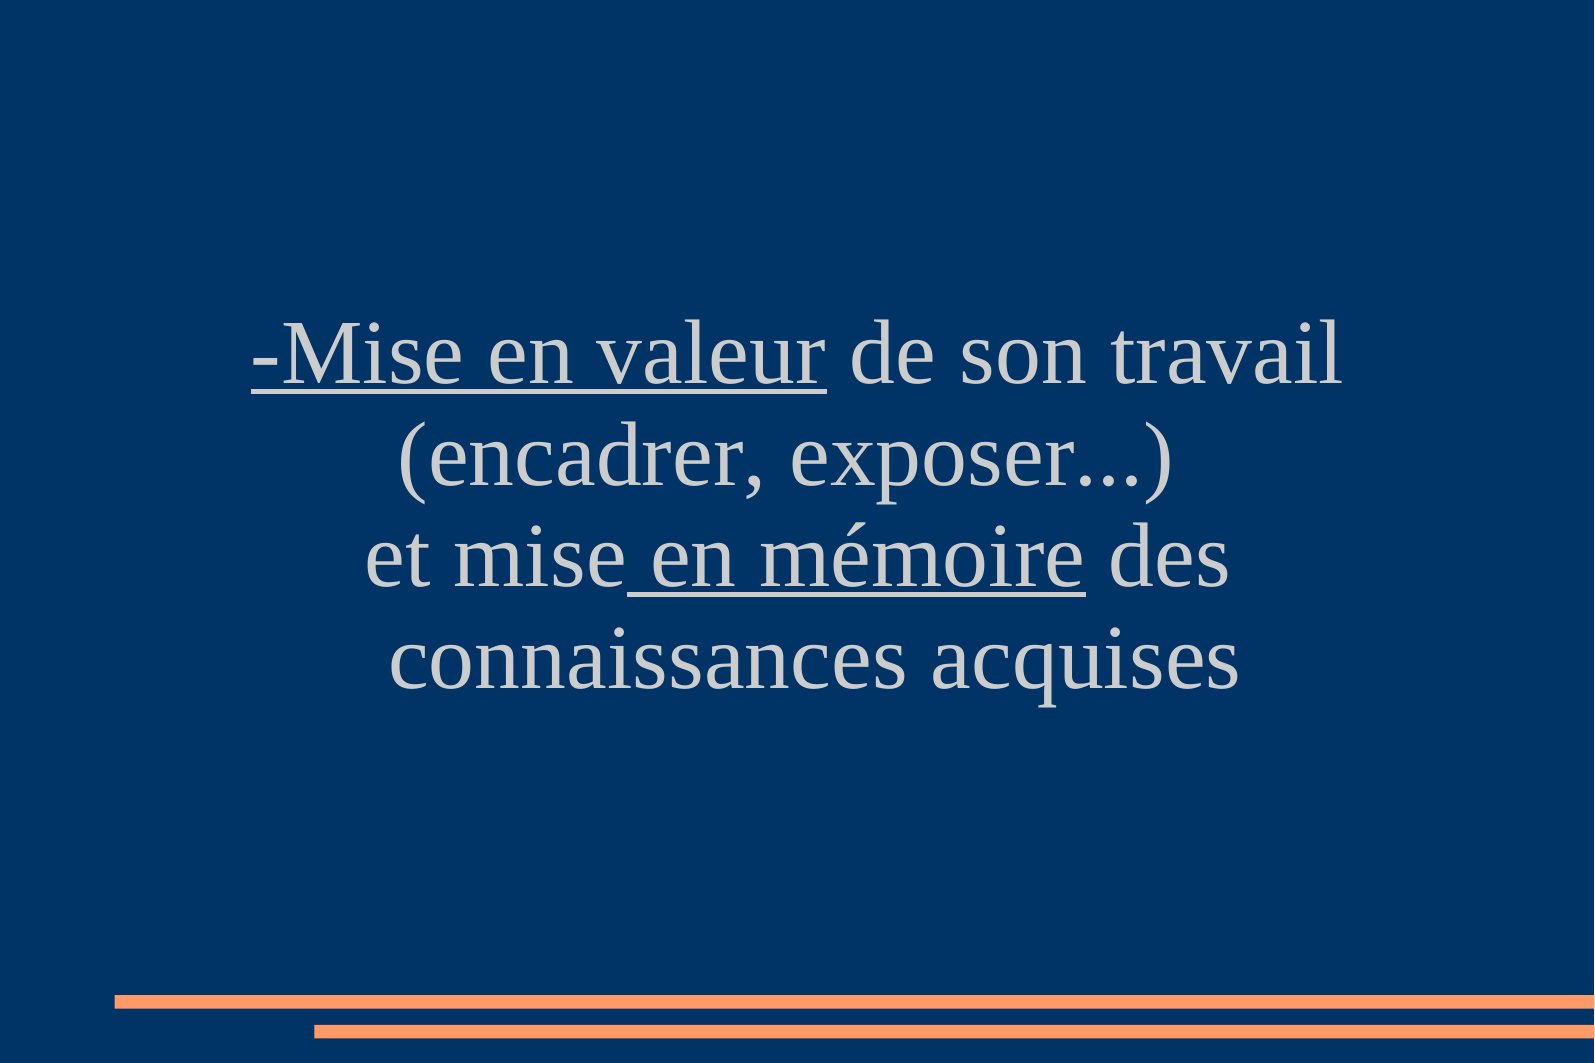

# -Mise en valeur de son travail
(encadrer, exposer...)
et mise en mémoire des connaissances acquises